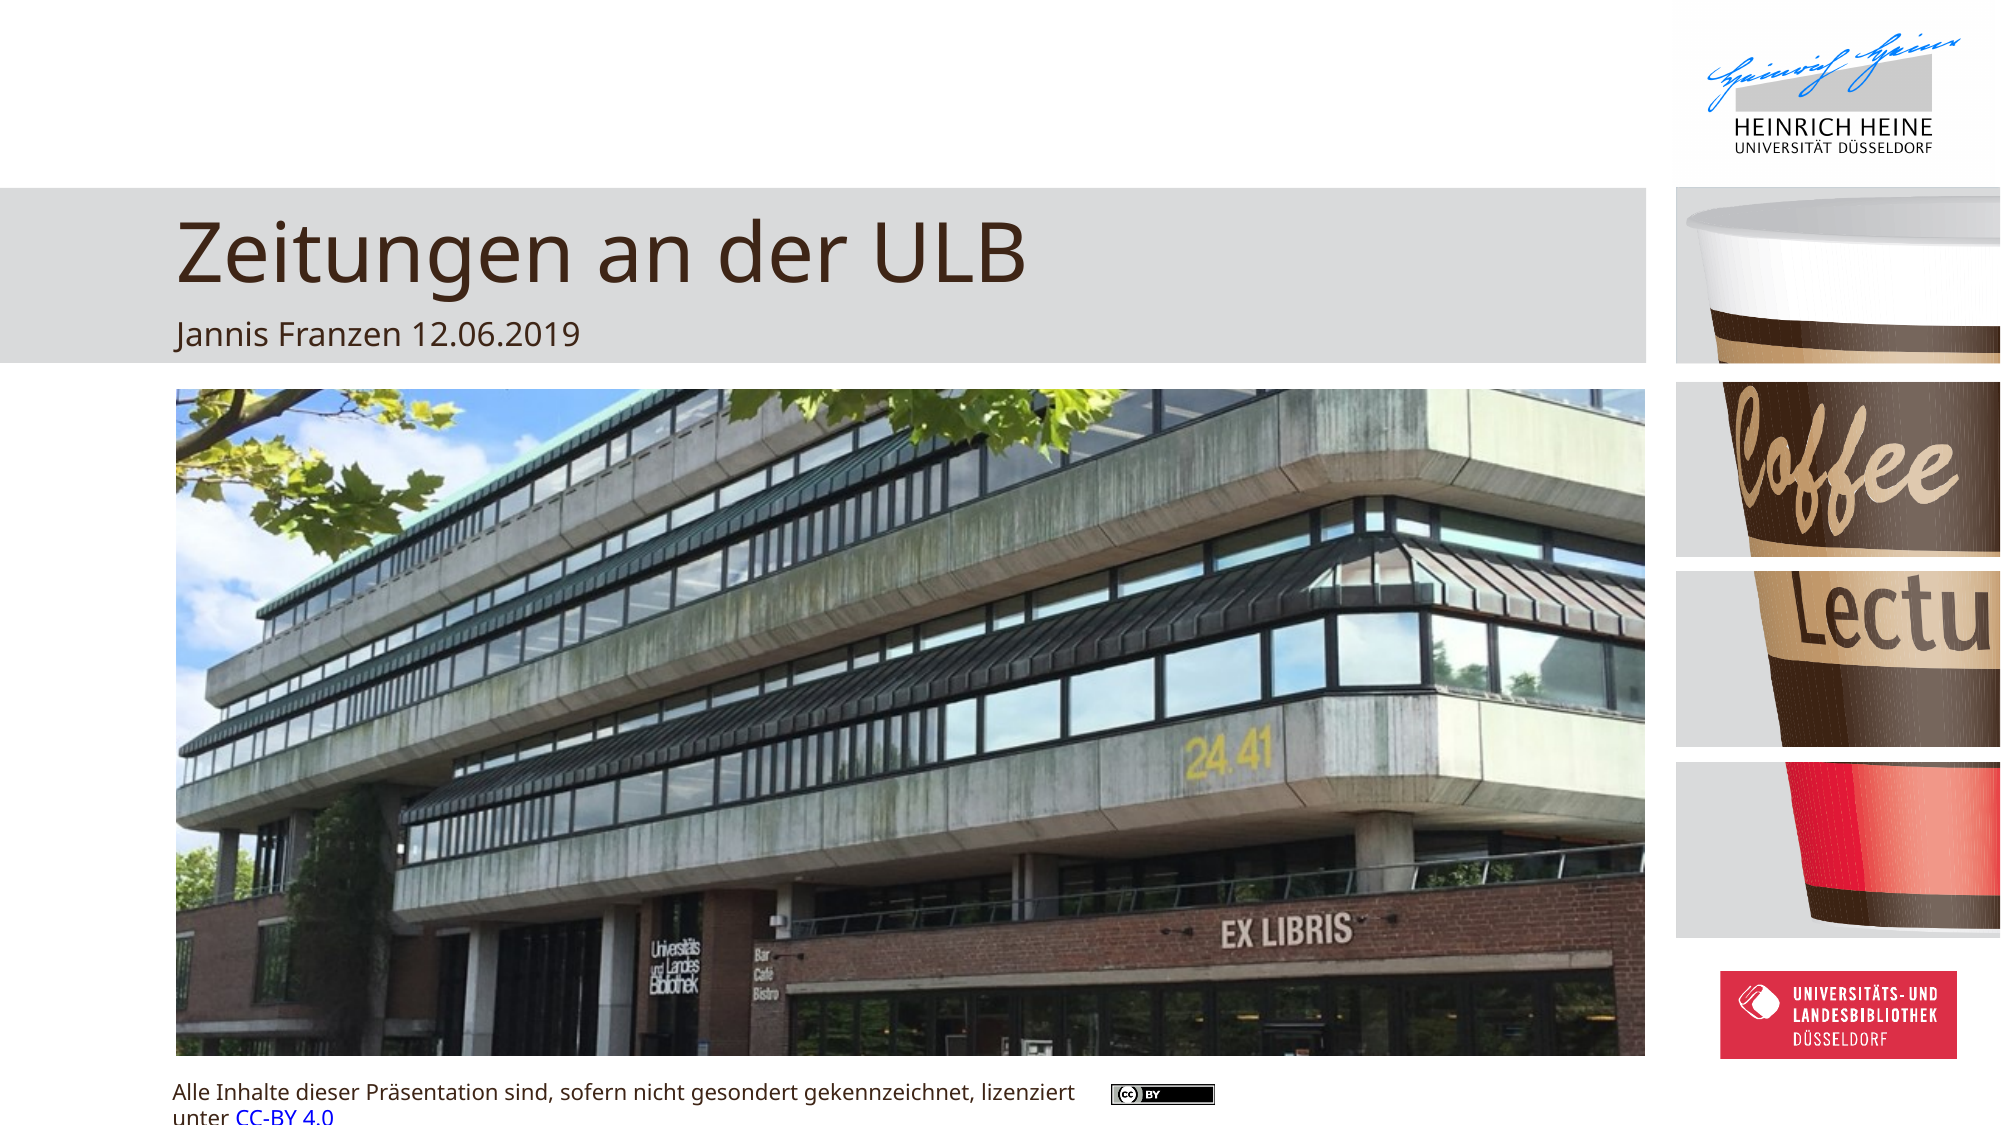

Zeitungen an der ULB
Jannis Franzen 12.06.2019